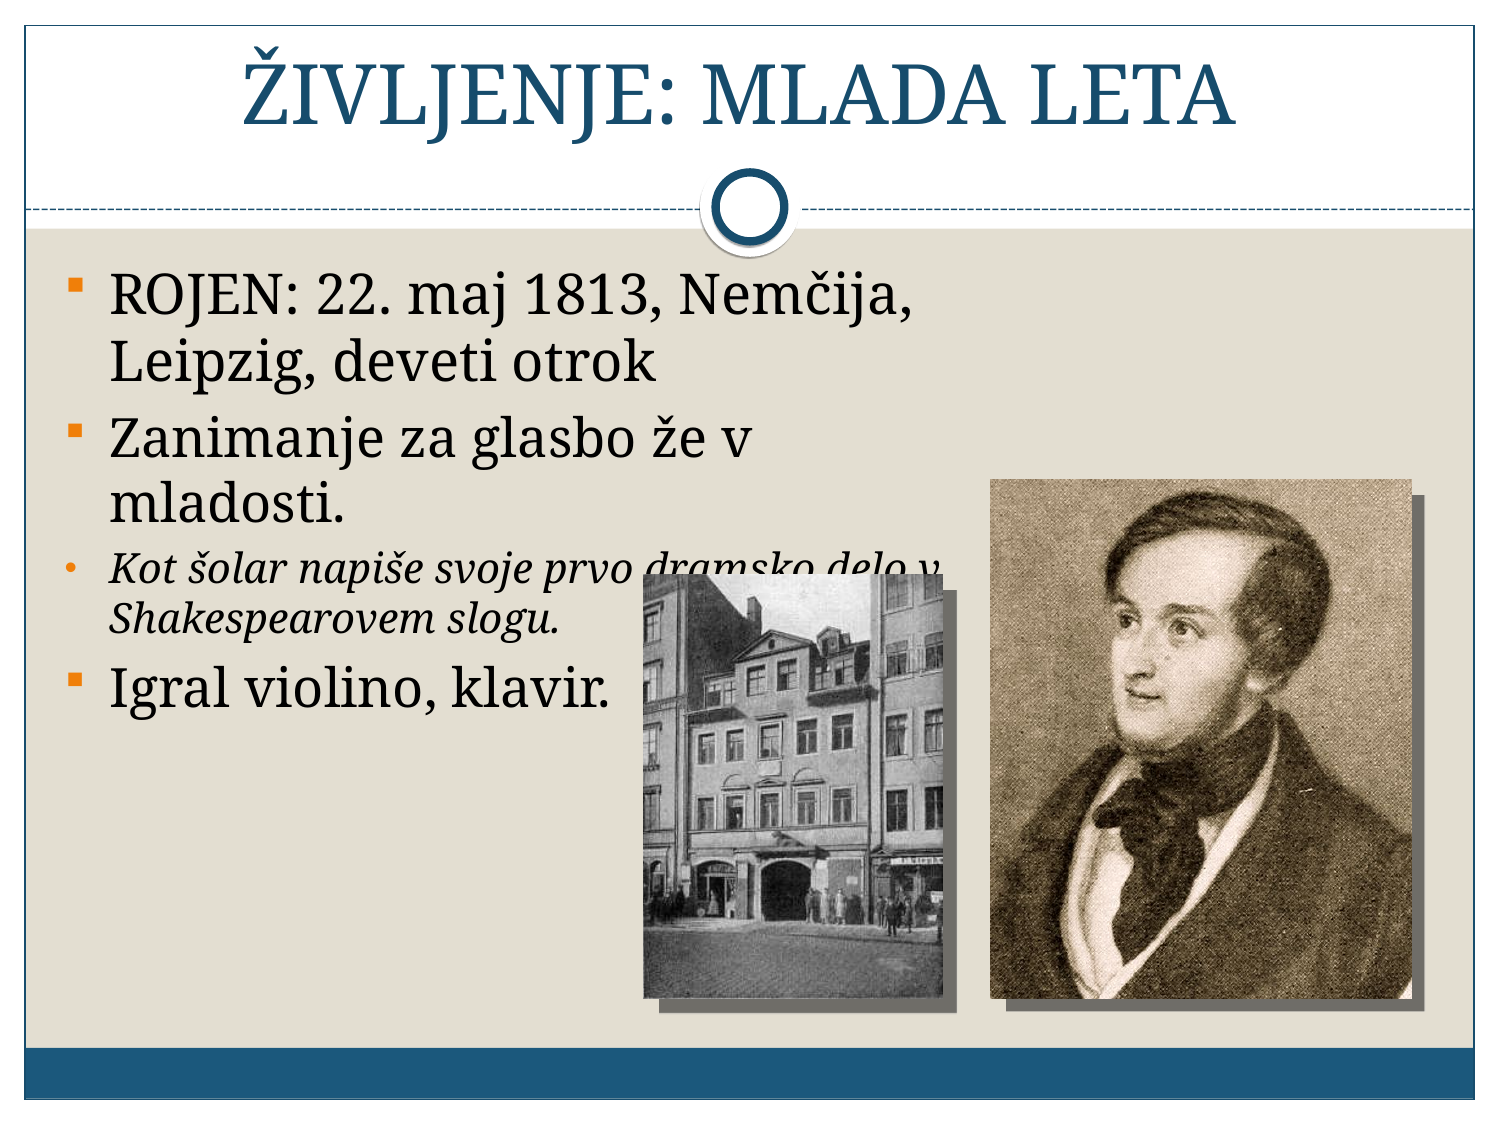

# ŽIVLJENJE: MLADA LETA
ROJEN: 22. maj 1813, Nemčija, Leipzig, deveti otrok
Zanimanje za glasbo že v mladosti.
Kot šolar napiše svoje prvo dramsko delo v Shakespearovem slogu.
Igral violino, klavir.